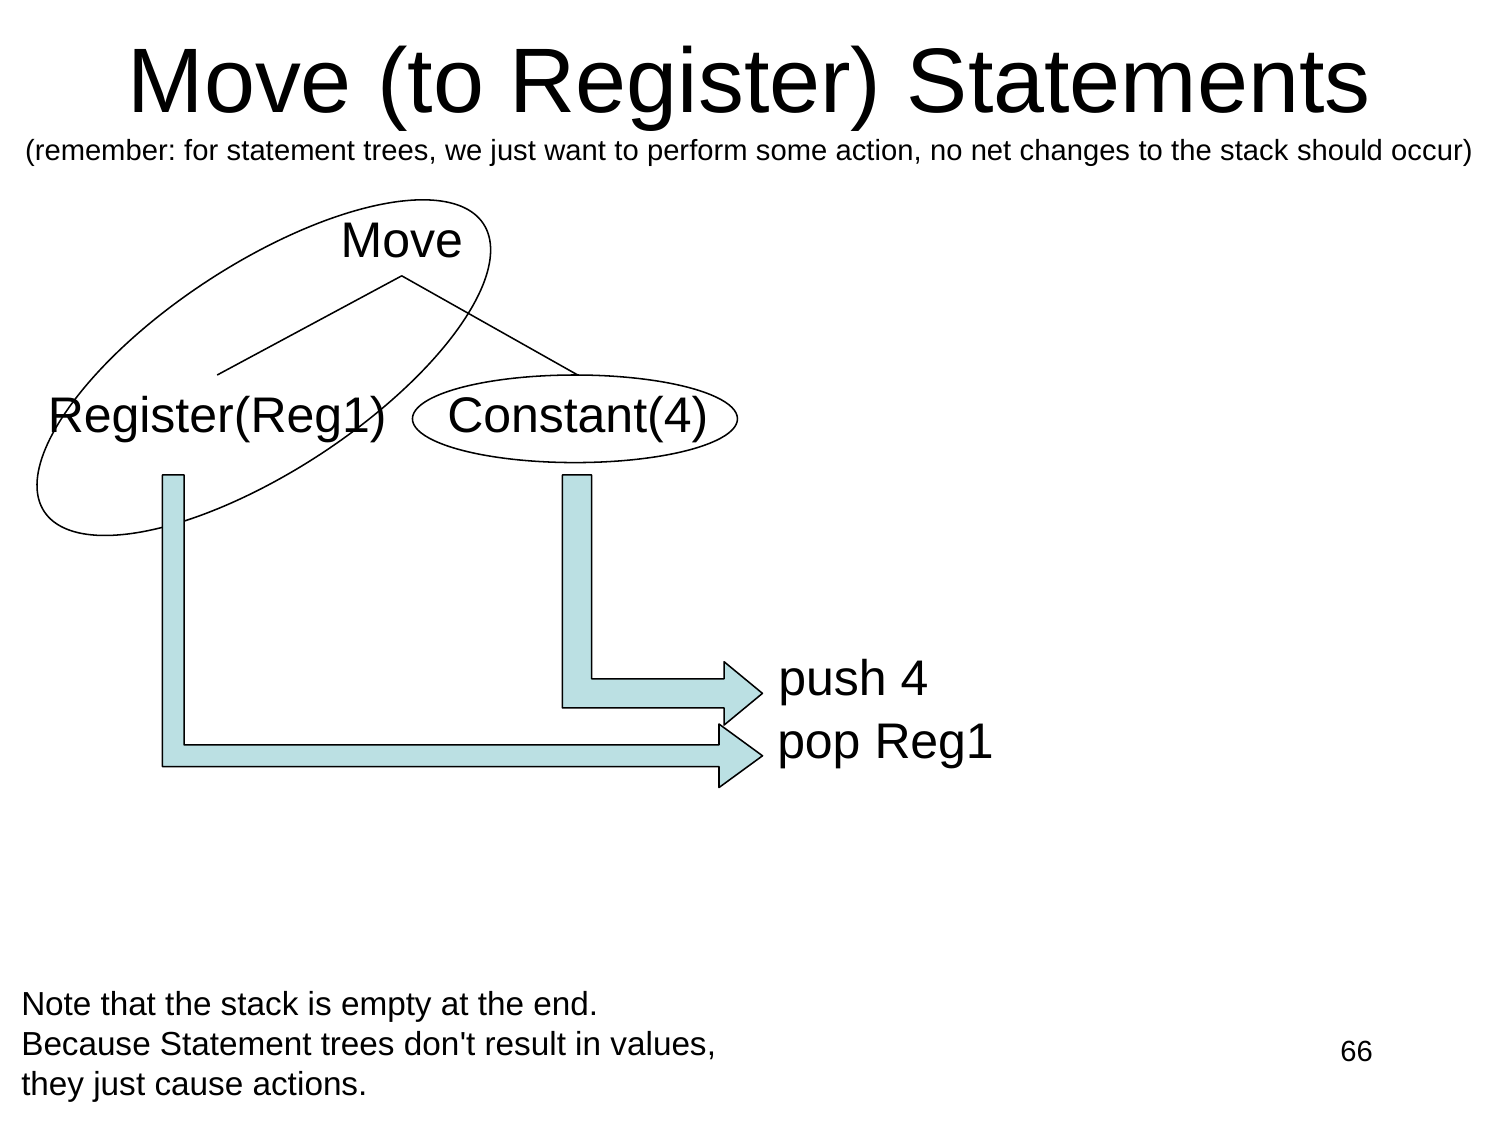

# Move (to Register) Statements (remember: for statement trees, we just want to perform some action, no net changes to the stack should occur)
Move
Register(Reg1)
Constant(4)
push 4
pop Reg1
Note that the stack is empty at the end. Because Statement trees don't result in values, they just cause actions.